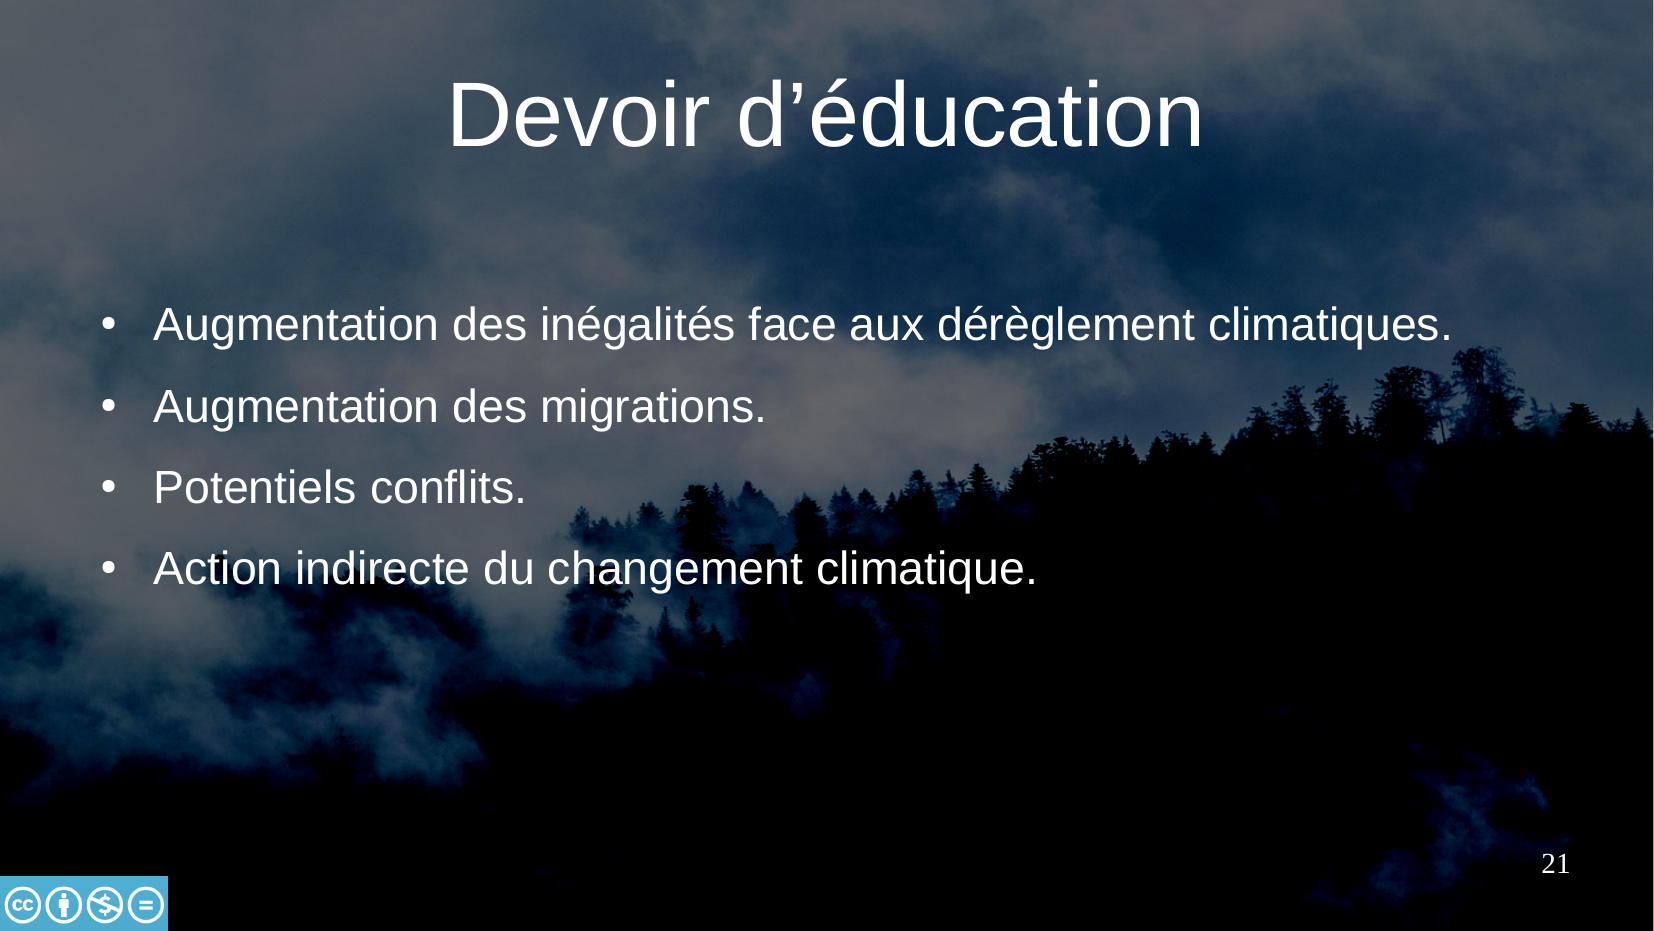

# Devoir d’éducation
Augmentation des inégalités face aux dérèglement climatiques.
Augmentation des migrations.
Potentiels conflits.
Action indirecte du changement climatique.
21